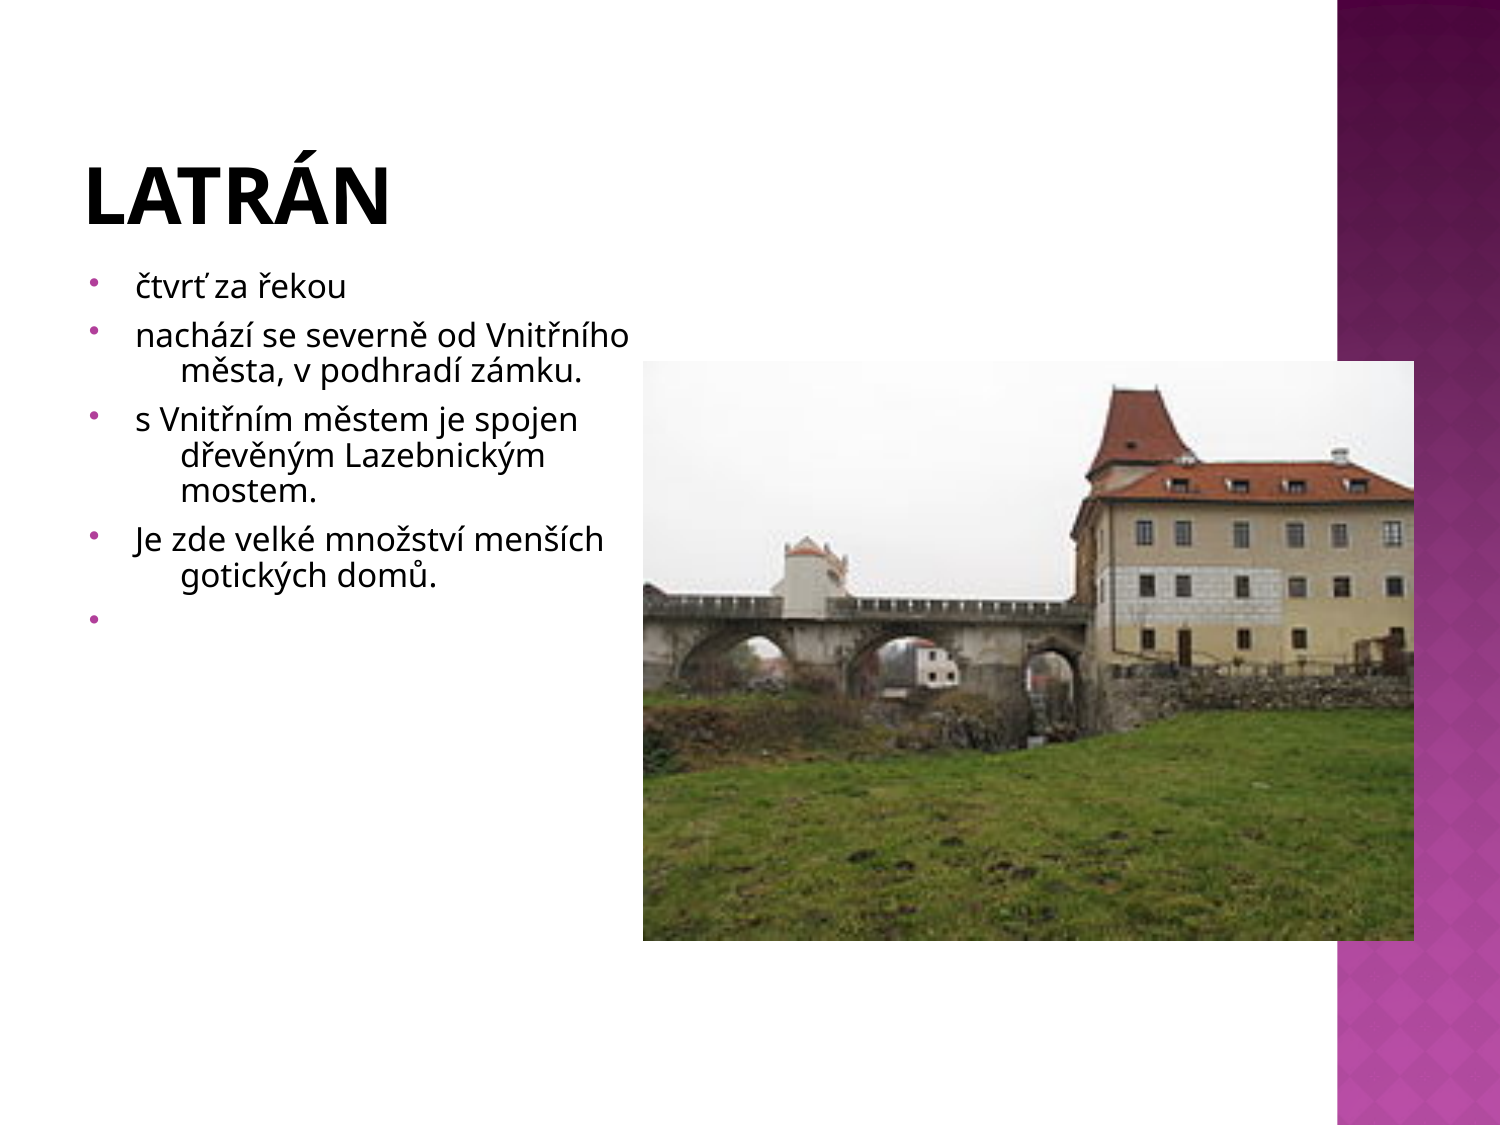

# Latrán
čtvrť za řekou
nachází se severně od Vnitřního města, v podhradí zámku.
s Vnitřním městem je spojen dřevěným Lazebnickým mostem.
Je zde velké množství menších gotických domů.